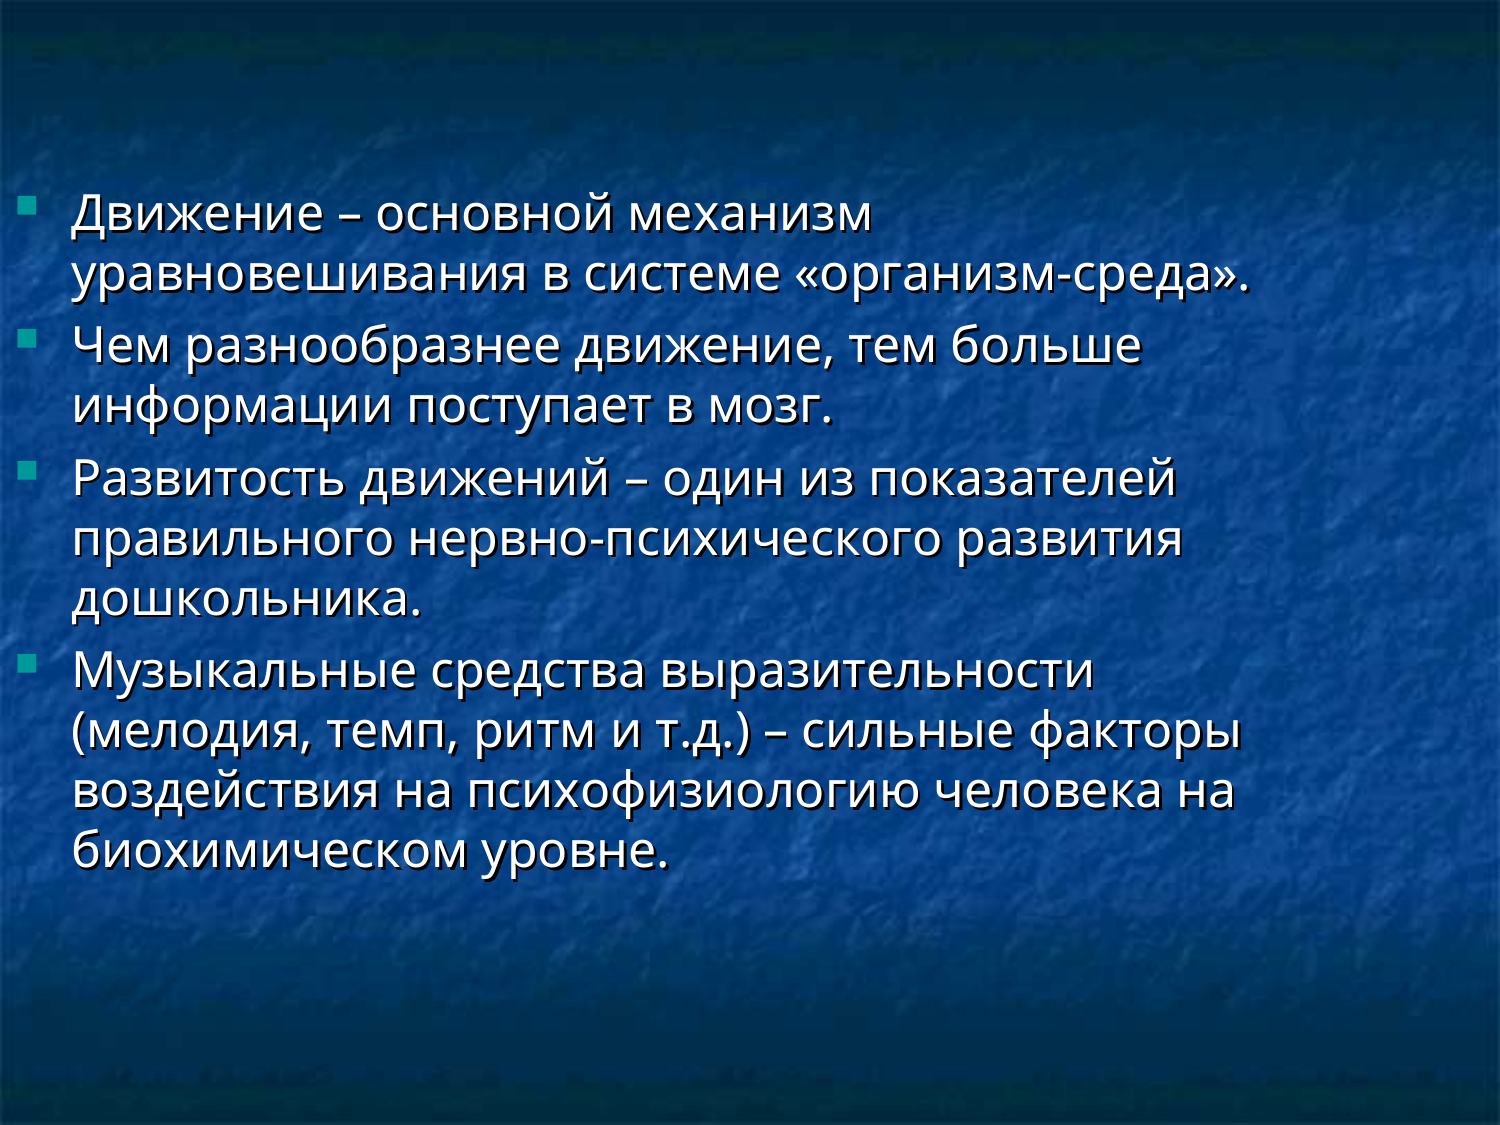

# Движение – основной механизм уравновешивания в системе «организм-среда».
Чем разнообразнее движение, тем больше информации поступает в мозг.
Развитость движений – один из показателей правильного нервно-психического развития дошкольника.
Музыкальные средства выразительности (мелодия, темп, ритм и т.д.) – сильные факторы воздействия на психофизиологию человека на биохимическом уровне.